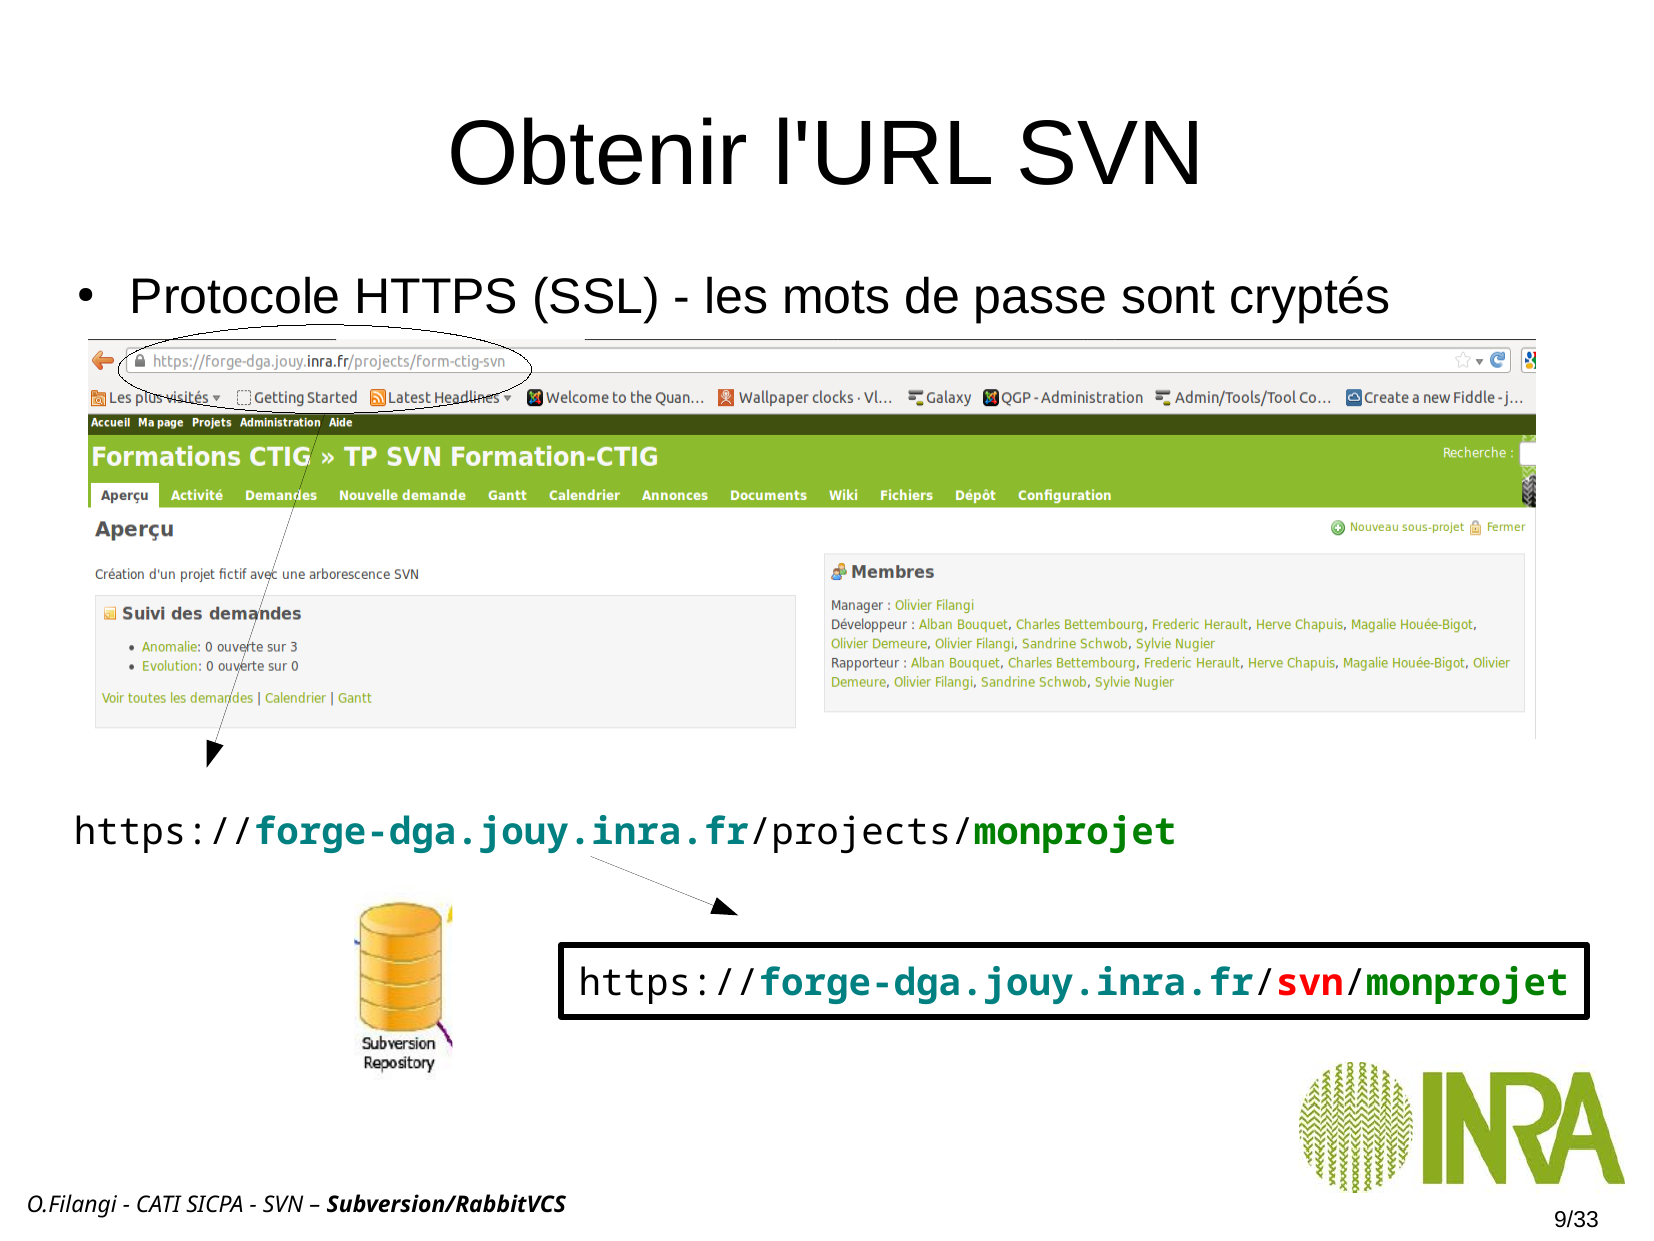

Obtenir l'URL SVN
# Protocole HTTPS (SSL) - les mots de passe sont cryptés
https://forge-dga.jouy.inra.fr/projects/monprojet
https://forge-dga.jouy.inra.fr/svn/monprojet
 O.Filangi - CATI SICPA - SVN – Subversion/RabbitVCS